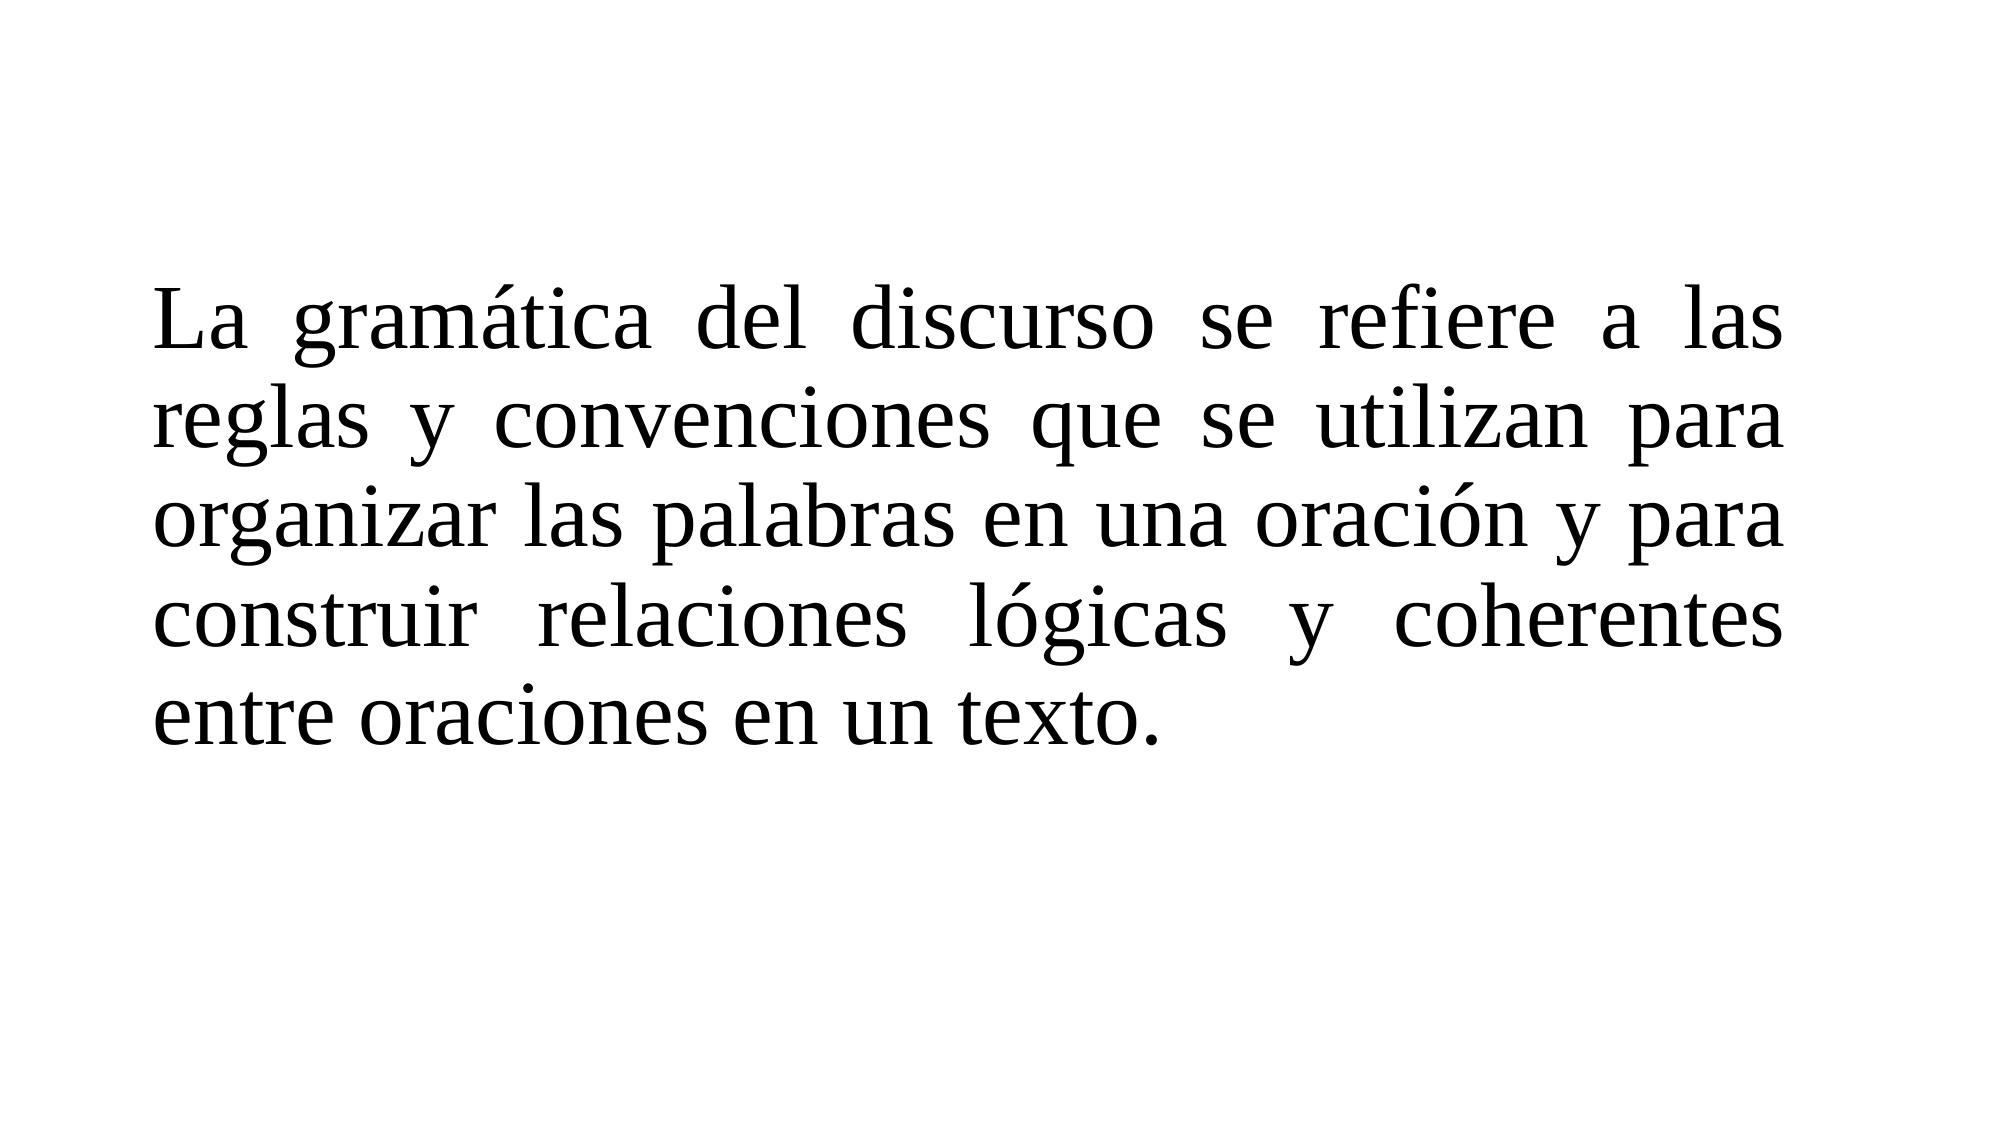

# La gramática del discurso se refiere a las reglas y convenciones que se utilizan para organizar las palabras en una oración y para construir relaciones lógicas y coherentes entre oraciones en un texto.